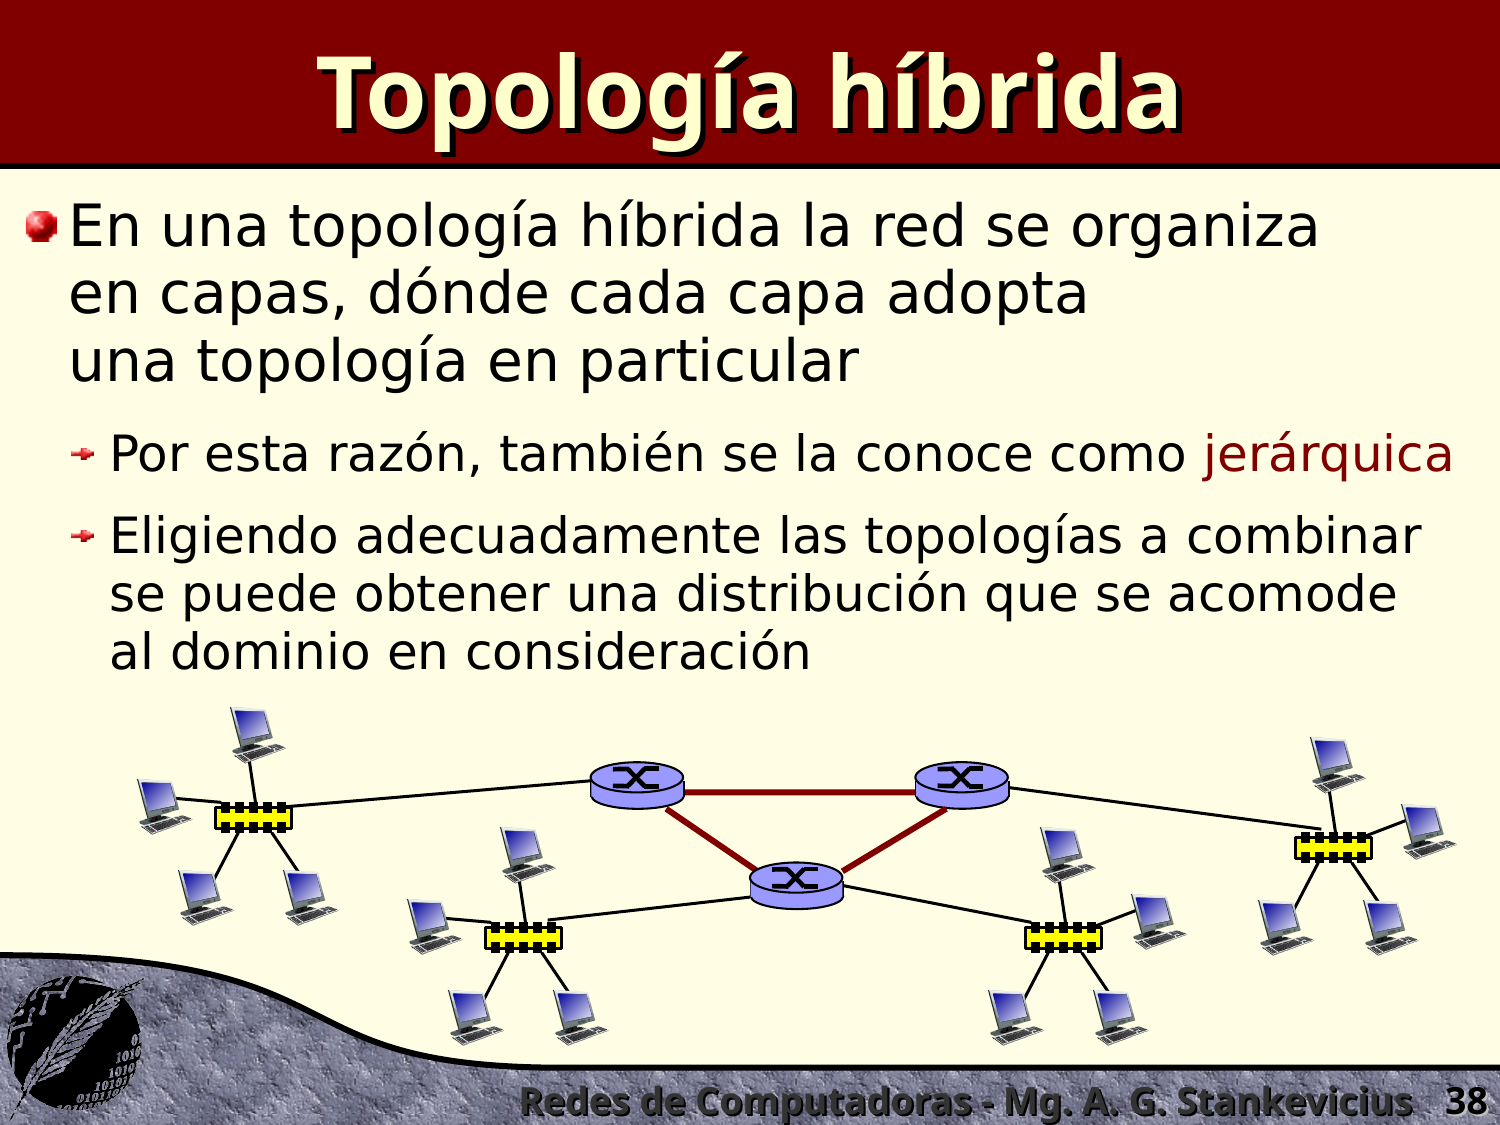

# Topología híbrida
En una topología híbrida la red se organiza
en capas, dónde cada capa adopta
una topología en particular
Por esta razón, también se la conoce como jerárquica
Eligiendo adecuadamente las topologías a combinar se puede obtener una distribución que se acomode
al dominio en consideración
38